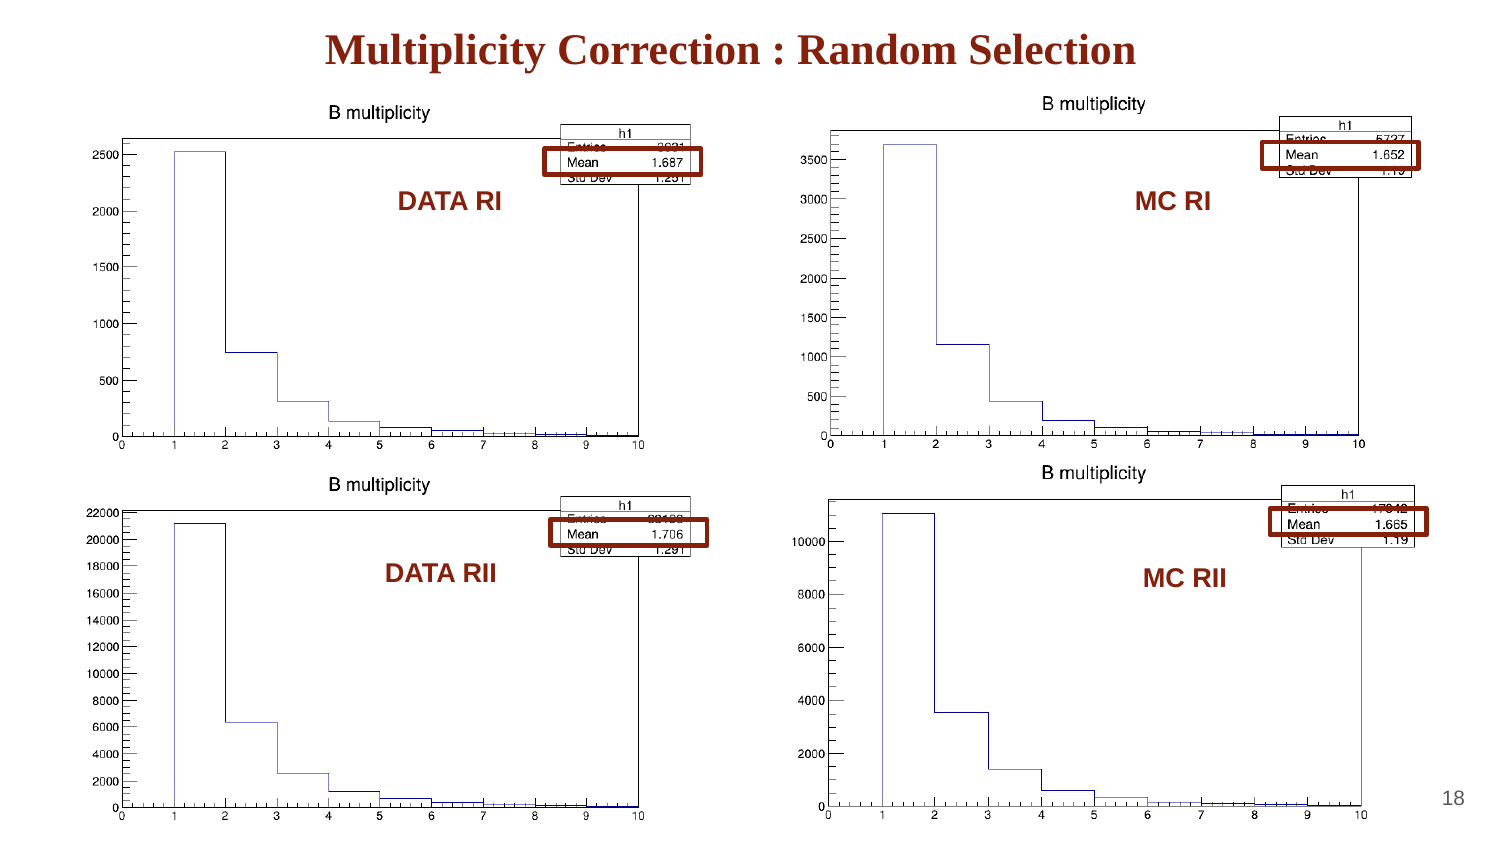

Multiplicity Correction : Random Selection
DATA RI
MC RI
DATA RII
MC RII